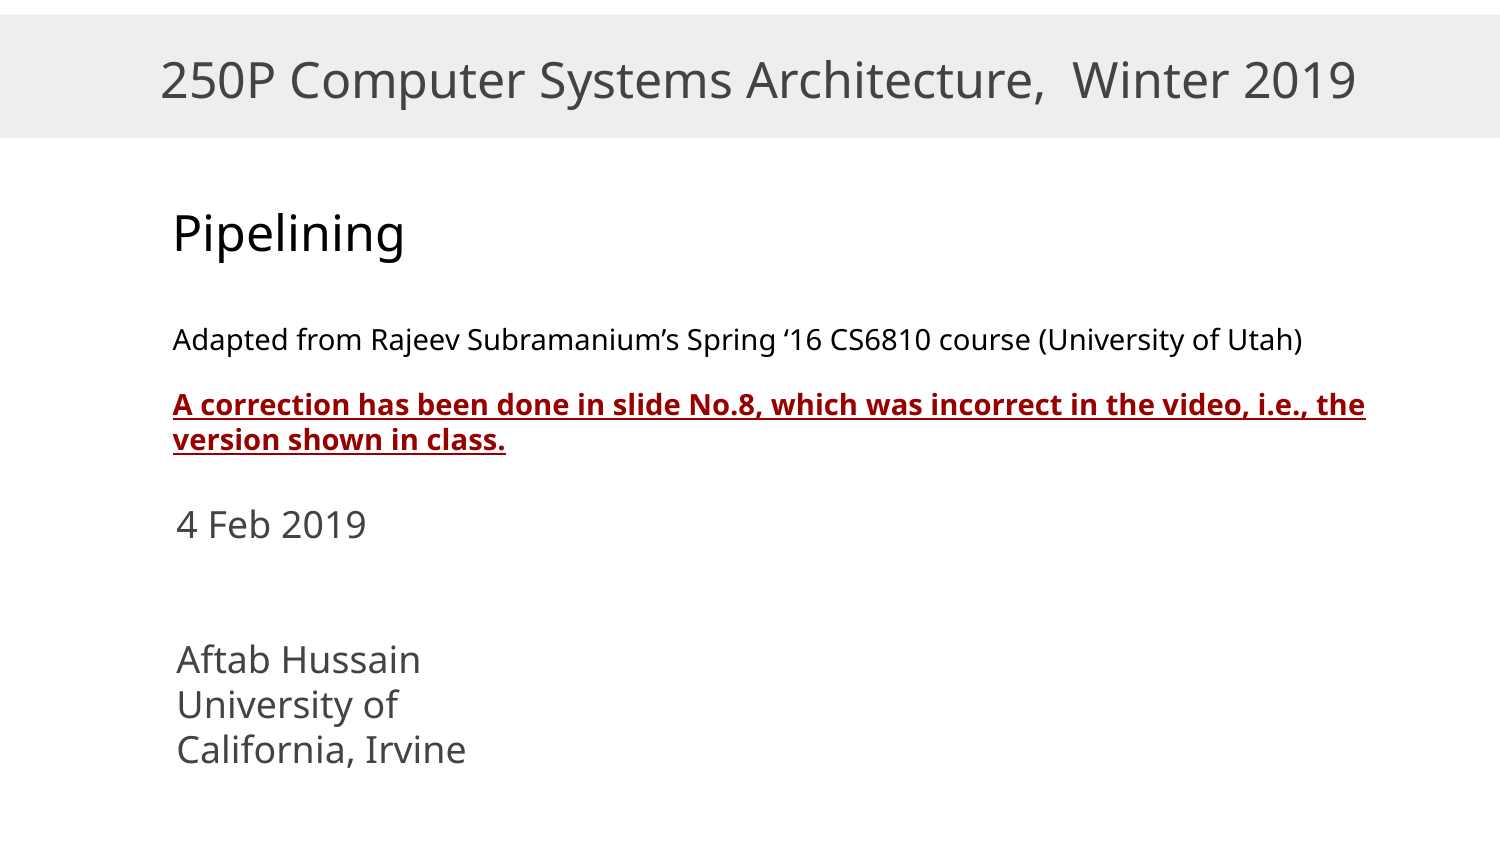

250P Computer Systems Architecture, Winter 2019
Pipelining
Adapted from Rajeev Subramanium’s Spring ‘16 CS6810 course (University of Utah)
A correction has been done in slide No.8, which was incorrect in the video, i.e., the version shown in class.
4 Feb 2019
Aftab Hussain
University of California, Irvine